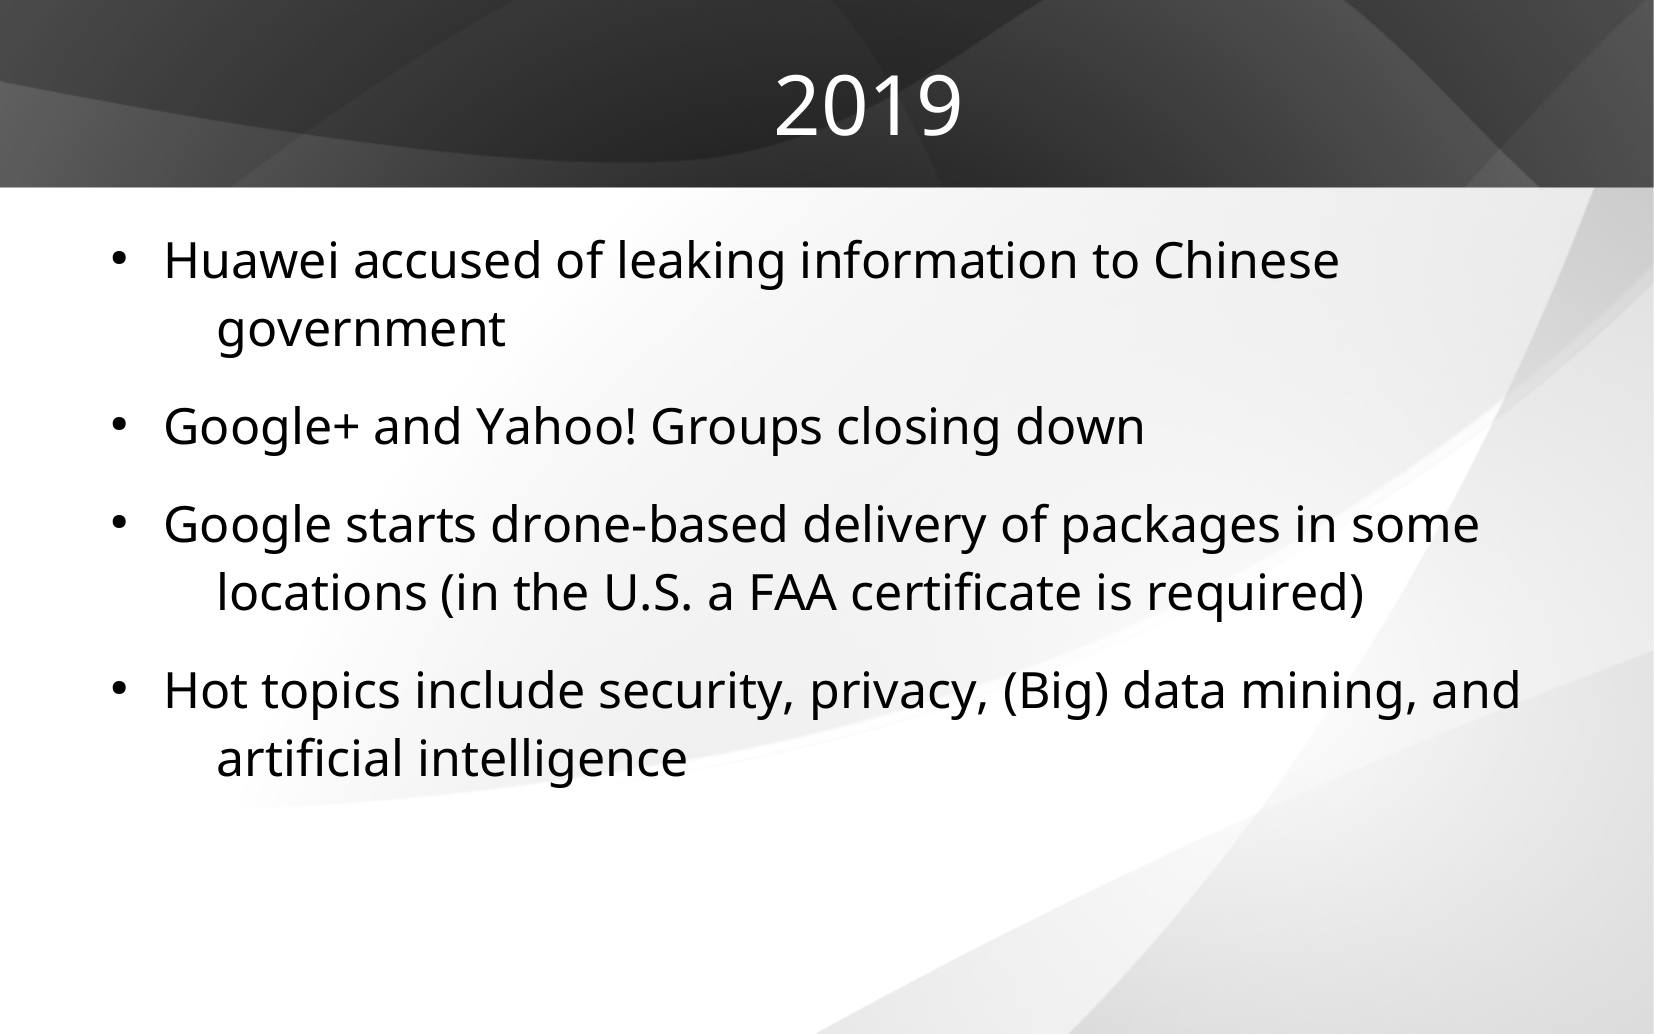

# 2019
Huawei accused of leaking information to Chinese government
Google+ and Yahoo! Groups closing down
Google starts drone-based delivery of packages in some locations (in the U.S. a FAA certificate is required)
Hot topics include security, privacy, (Big) data mining, and artificial intelligence